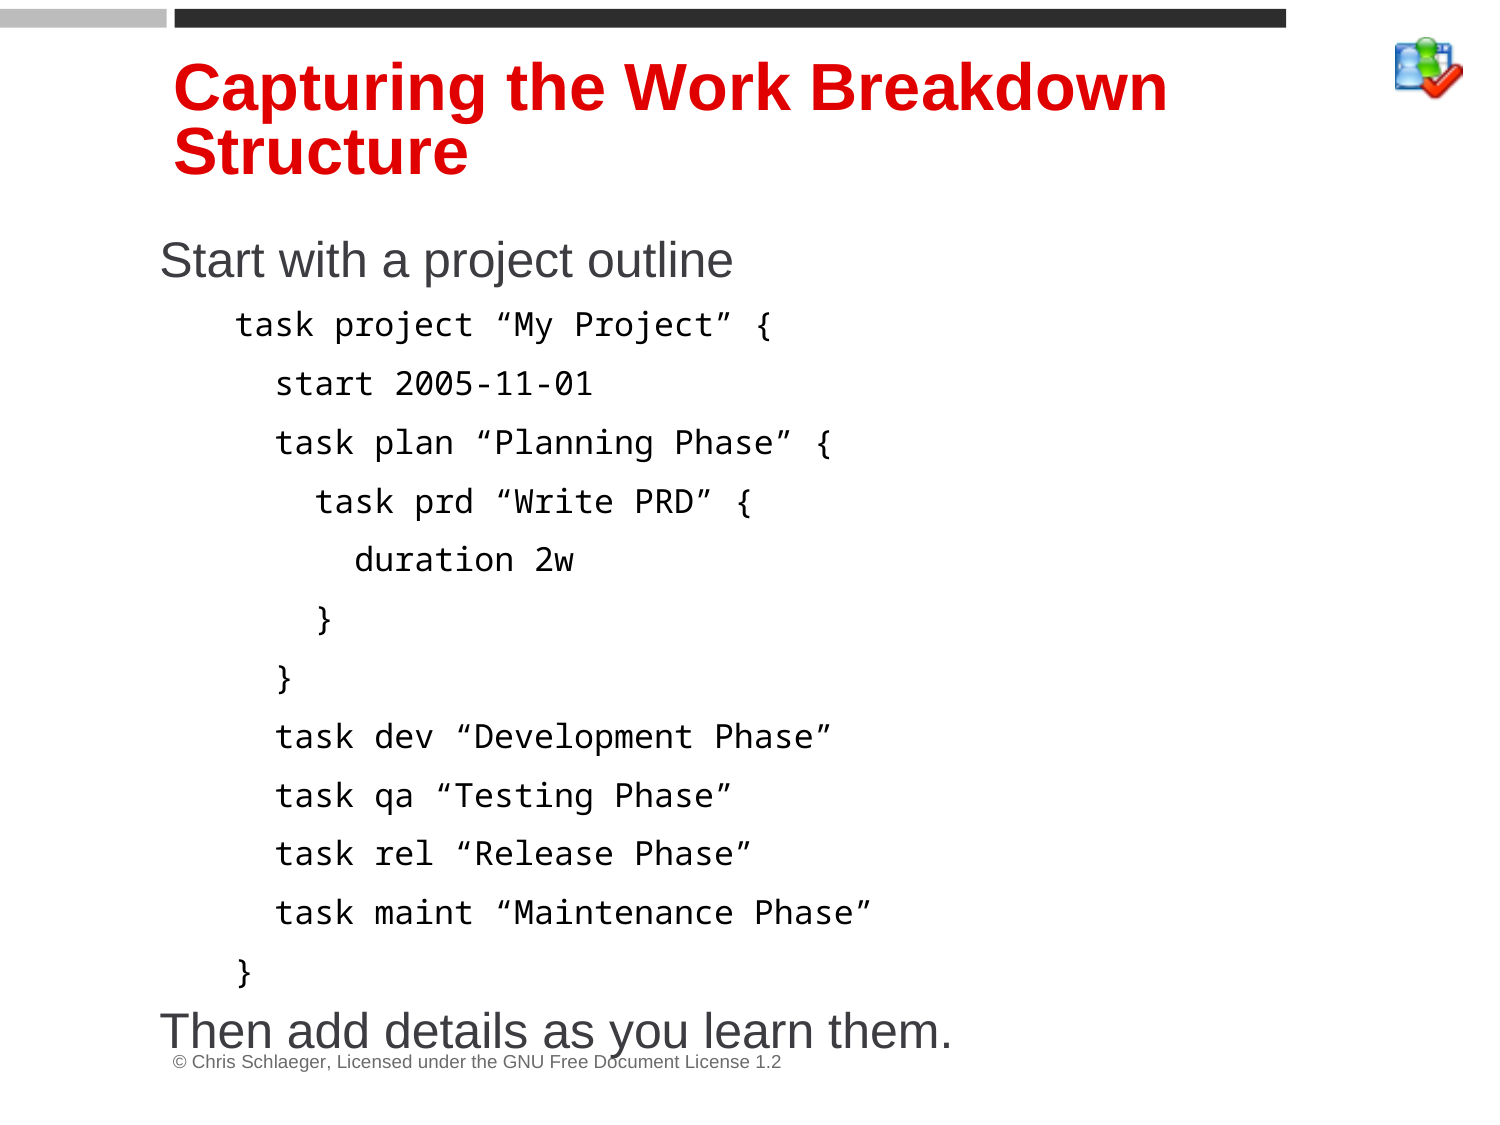

# Capturing the Work Breakdown Structure
Start with a project outline
task project “My Project” {
 start 2005-11-01
 task plan “Planning Phase” {
 task prd “Write PRD” {
 duration 2w
 }
 }
 task dev “Development Phase”
 task qa “Testing Phase”
 task rel “Release Phase”
 task maint “Maintenance Phase”
}
Then add details as you learn them.